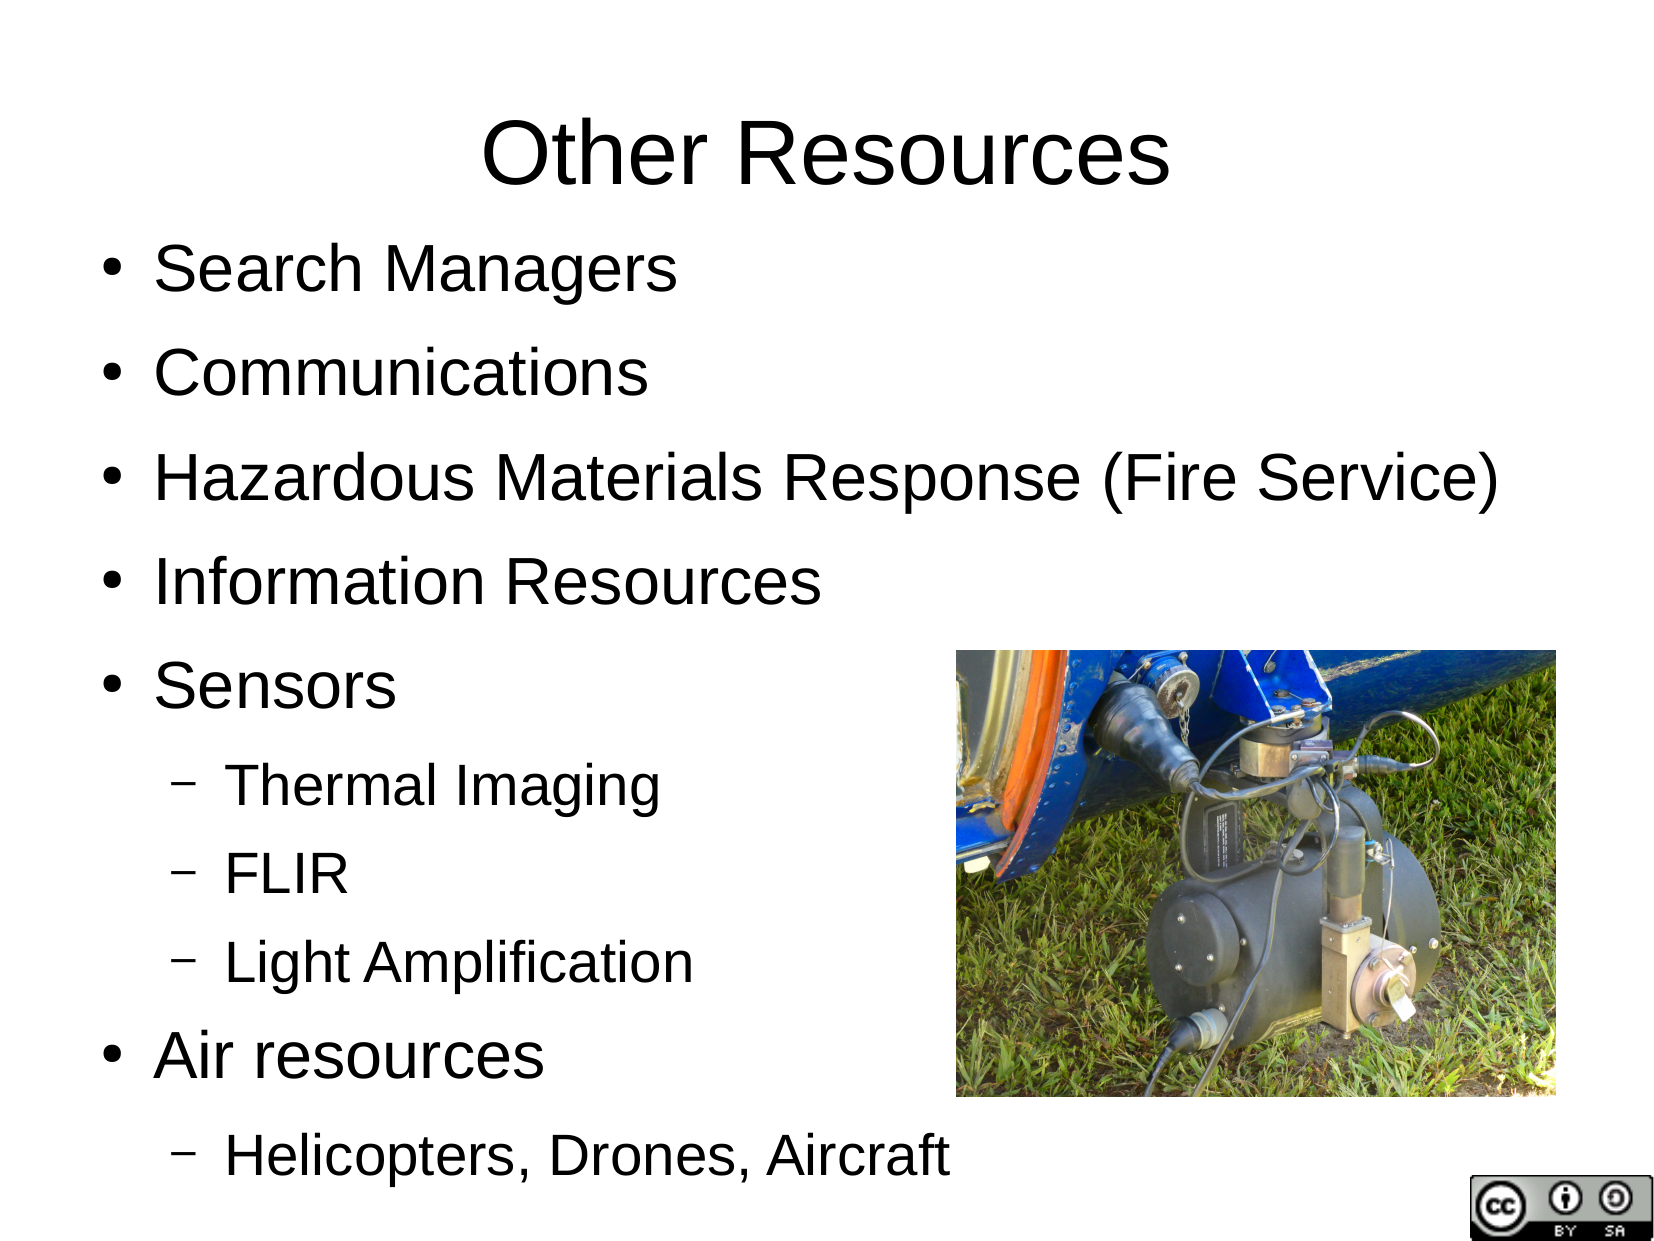

# Other Resources
Search Managers
Communications
Hazardous Materials Response (Fire Service)
Information Resources
Sensors
Thermal Imaging
FLIR
Light Amplification
Air resources
Helicopters, Drones, Aircraft